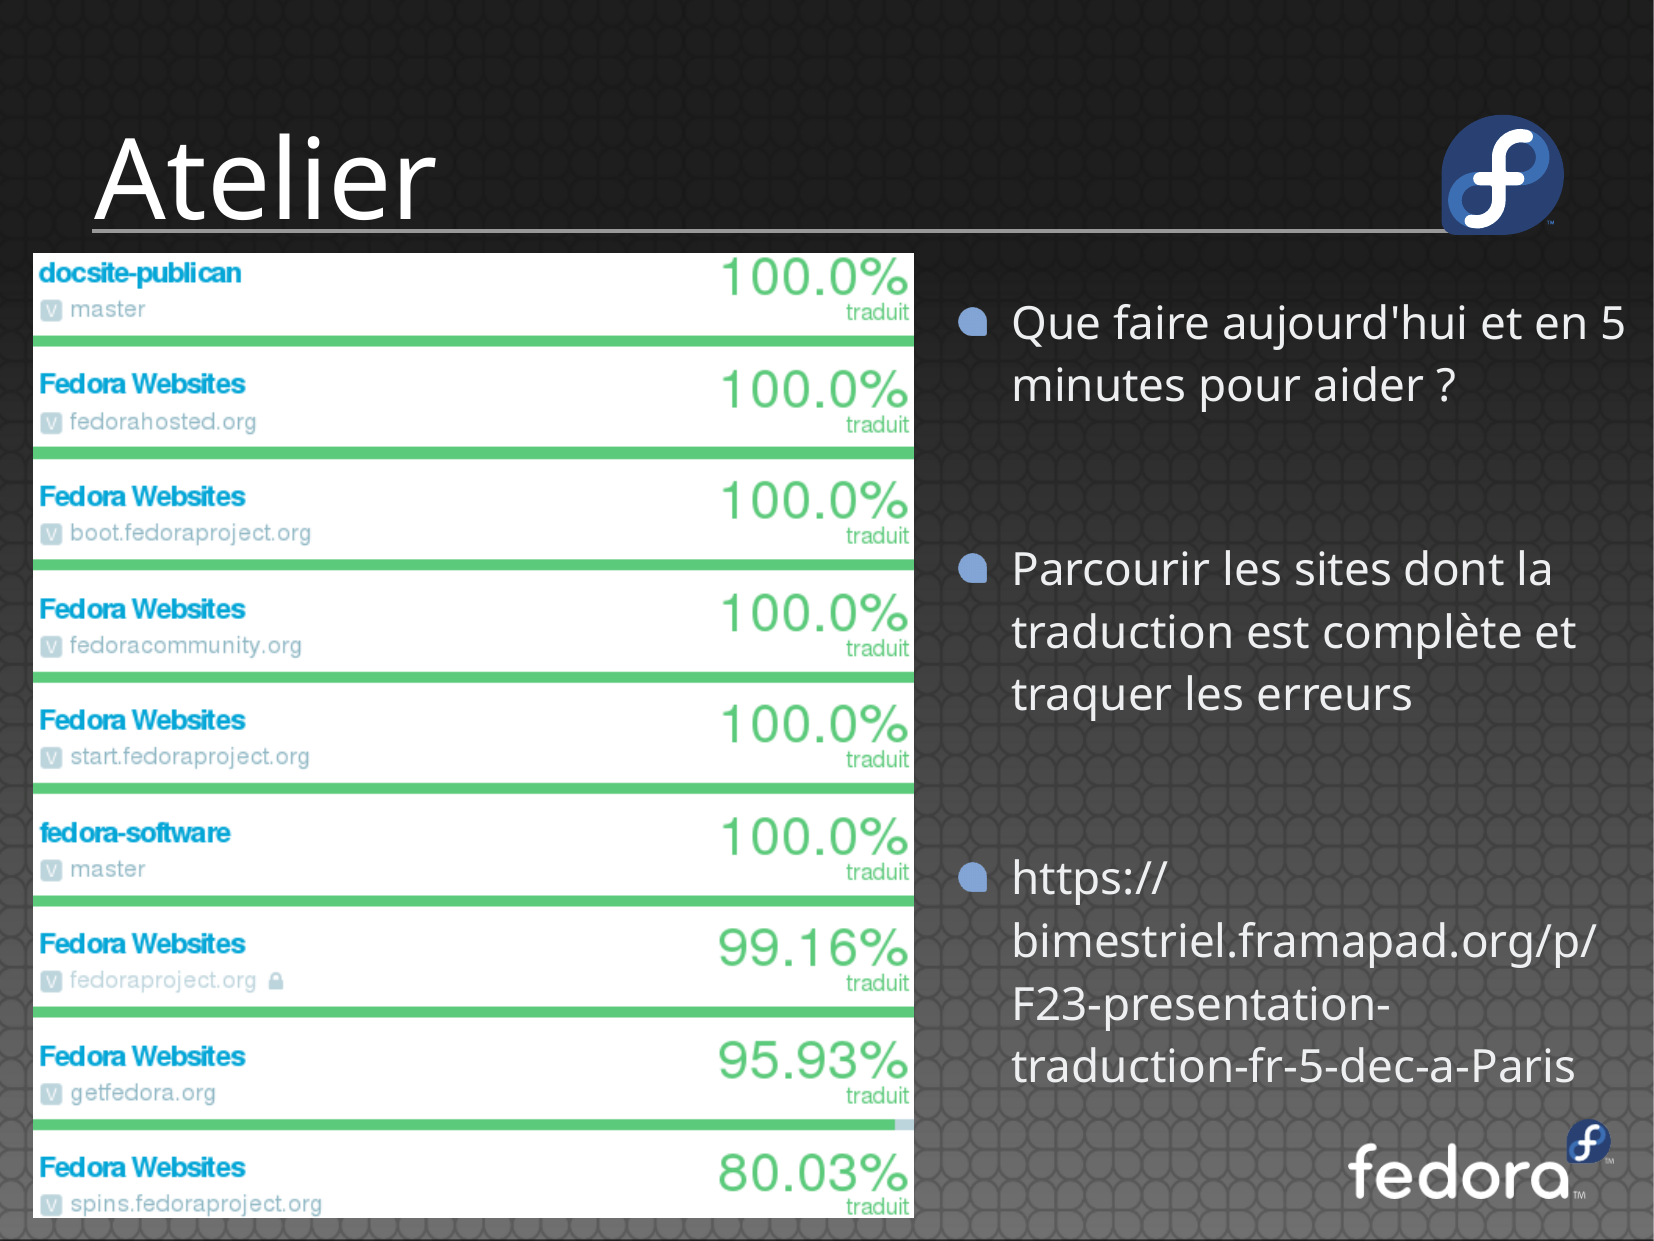

Atelier
# Que faire aujourd'hui et en 5 minutes pour aider ?
Parcourir les sites dont la traduction est complète et traquer les erreurs
https://bimestriel.framapad.org/p/F23-presentation-traduction-fr-5-dec-a-Paris